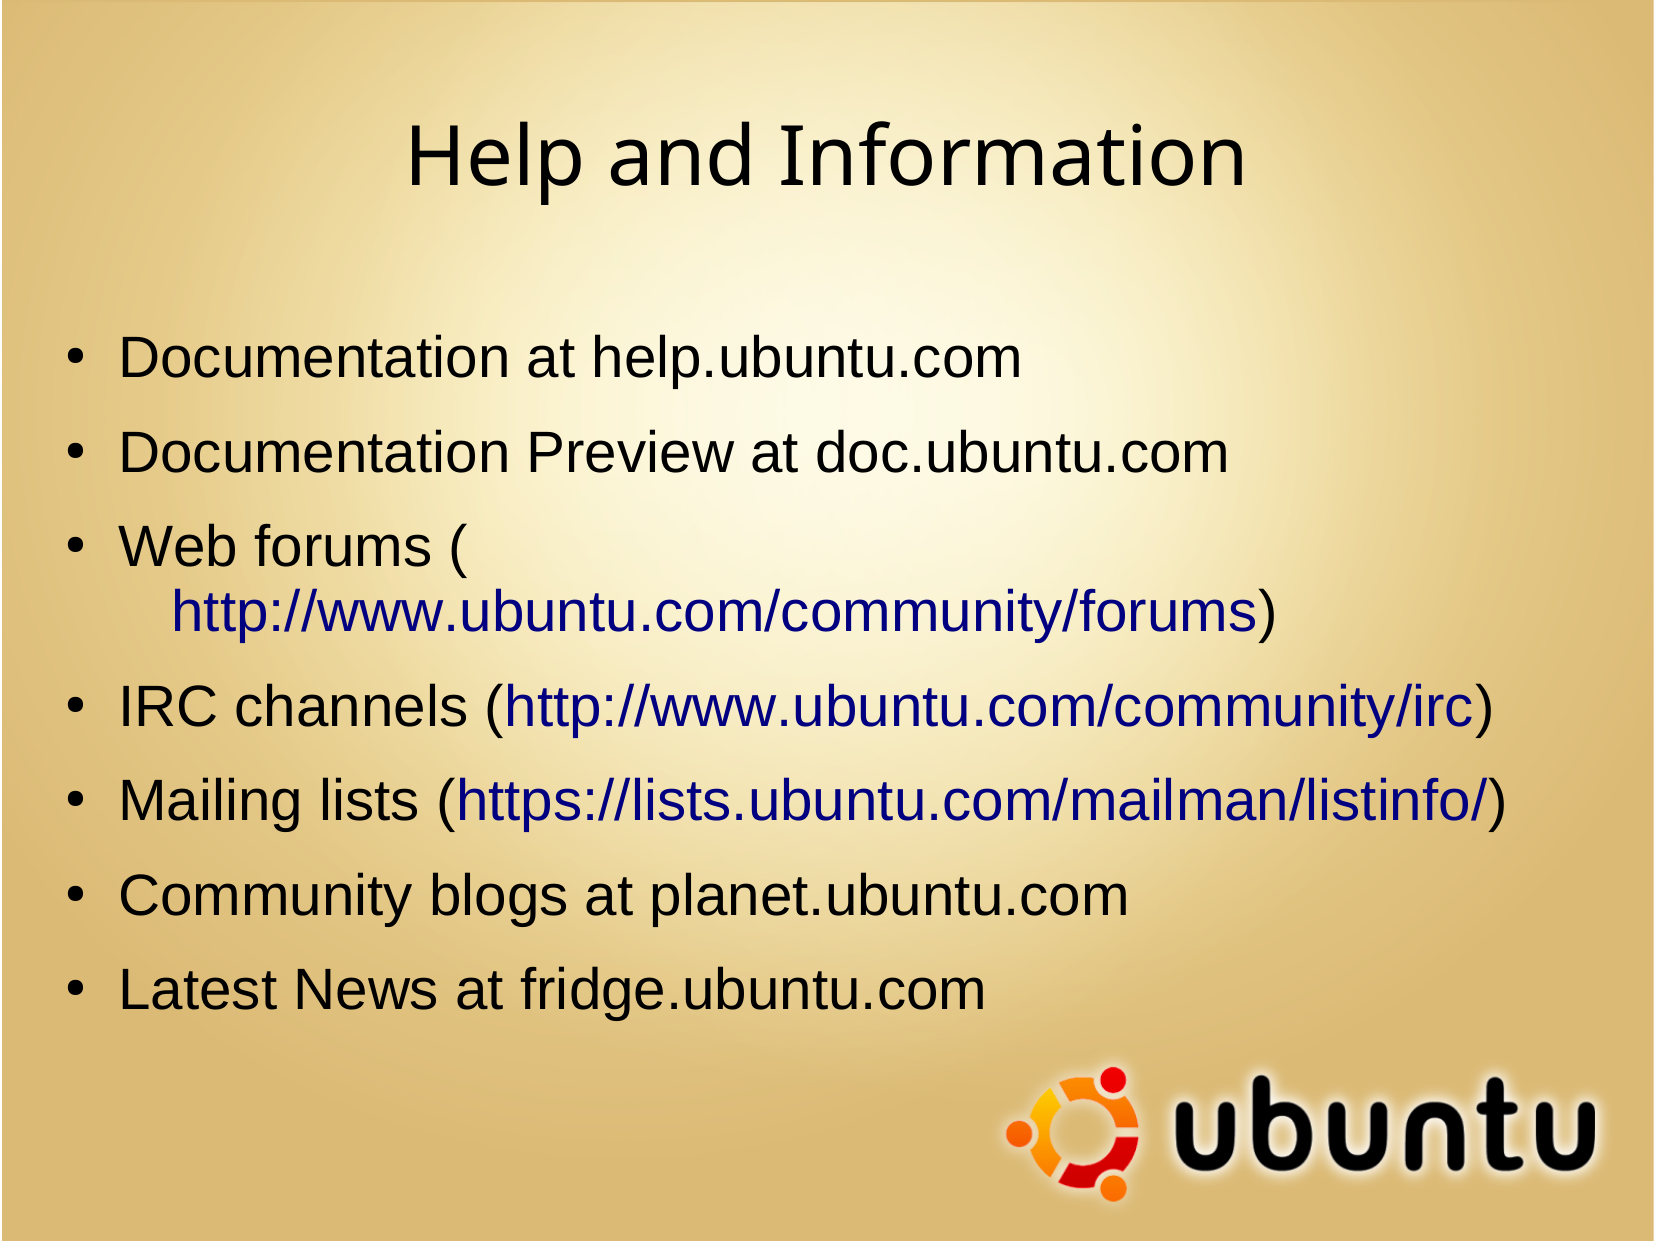

# Help and Information
Documentation at help.ubuntu.com
Documentation Preview at doc.ubuntu.com
Web forums (http://www.ubuntu.com/community/forums)
IRC channels (http://www.ubuntu.com/community/irc)
Mailing lists (https://lists.ubuntu.com/mailman/listinfo/)
Community blogs at planet.ubuntu.com
Latest News at fridge.ubuntu.com